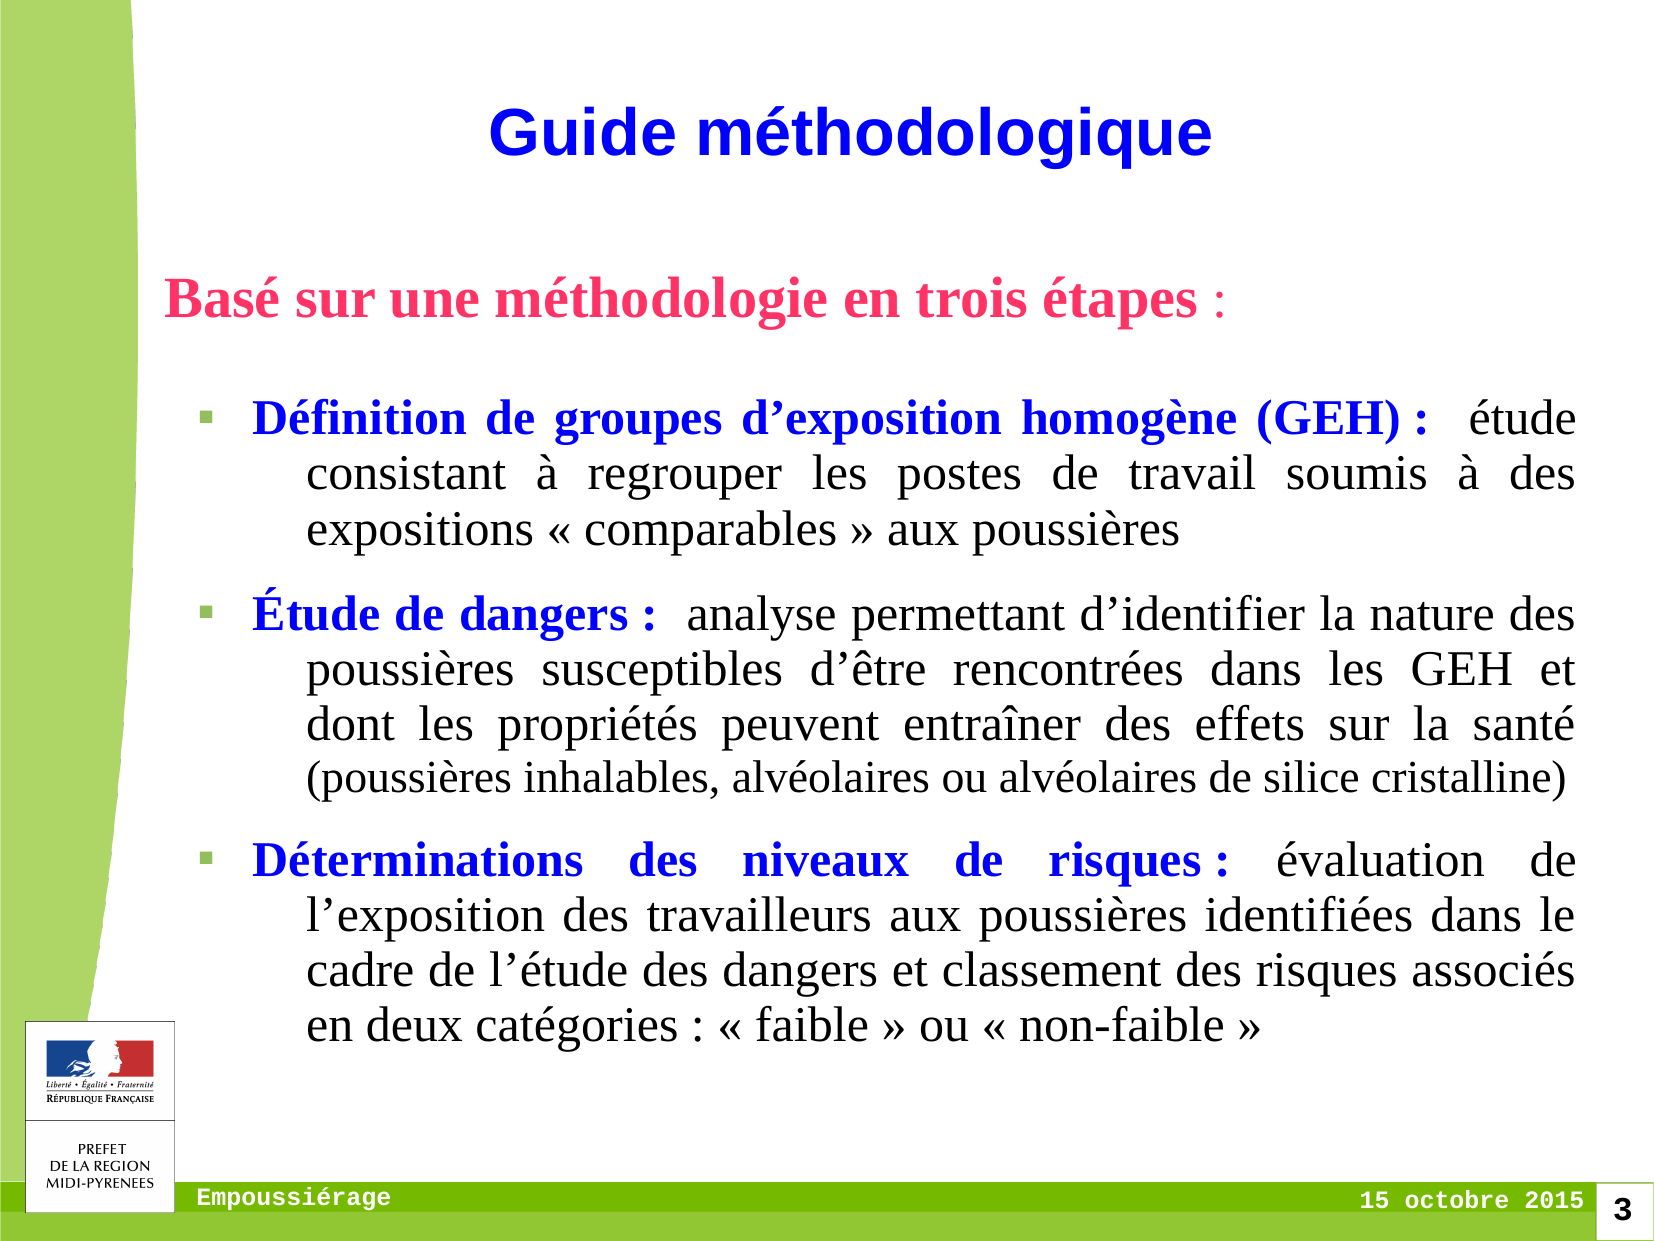

# Guide méthodologique
Basé sur une méthodologie en trois étapes :
Définition de groupes d’exposition homogène (GEH) : étude consistant à regrouper les postes de travail soumis à des expositions « comparables » aux poussières
Étude de dangers : analyse permettant d’identifier la nature des poussières susceptibles d’être rencontrées dans les GEH et dont les propriétés peuvent entraîner des effets sur la santé (poussières inhalables, alvéolaires ou alvéolaires de silice cristalline)
Déterminations des niveaux de risques : évaluation de l’exposition des travailleurs aux poussières identifiées dans le cadre de l’étude des dangers et classement des risques associés en deux catégories : « faible » ou « non-faible »
3